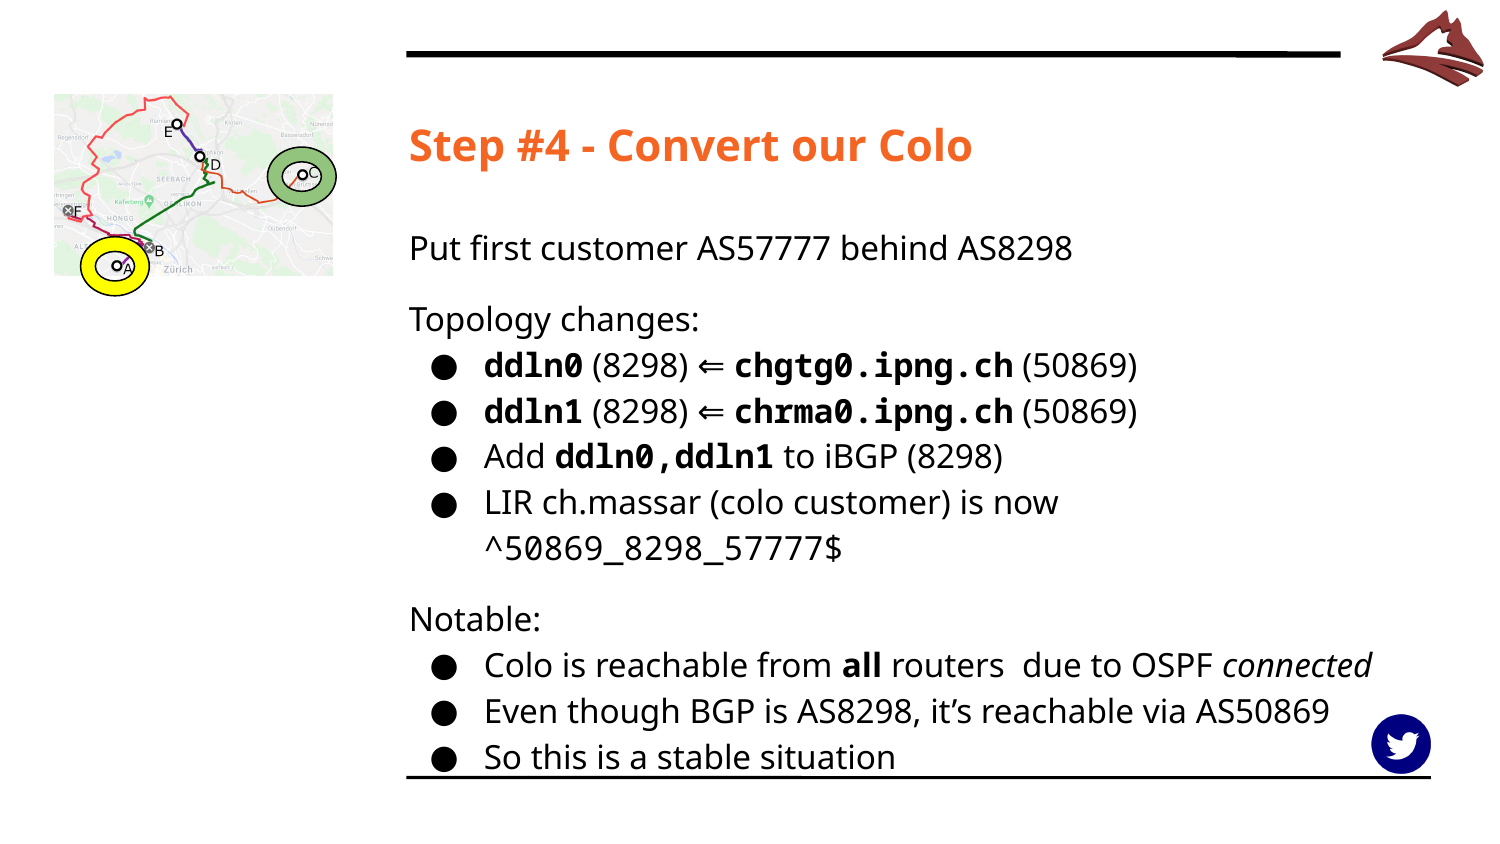

# Step #4 - Convert our Colo
Put first customer AS57777 behind AS8298
Topology changes:
ddln0 (8298) ⇐ chgtg0.ipng.ch (50869)
ddln1 (8298) ⇐ chrma0.ipng.ch (50869)
Add ddln0,ddln1 to iBGP (8298)
LIR ch.massar (colo customer) is now ^50869_8298_57777$
Notable:
Colo is reachable from all routers due to OSPF connected
Even though BGP is AS8298, it’s reachable via AS50869
So this is a stable situation